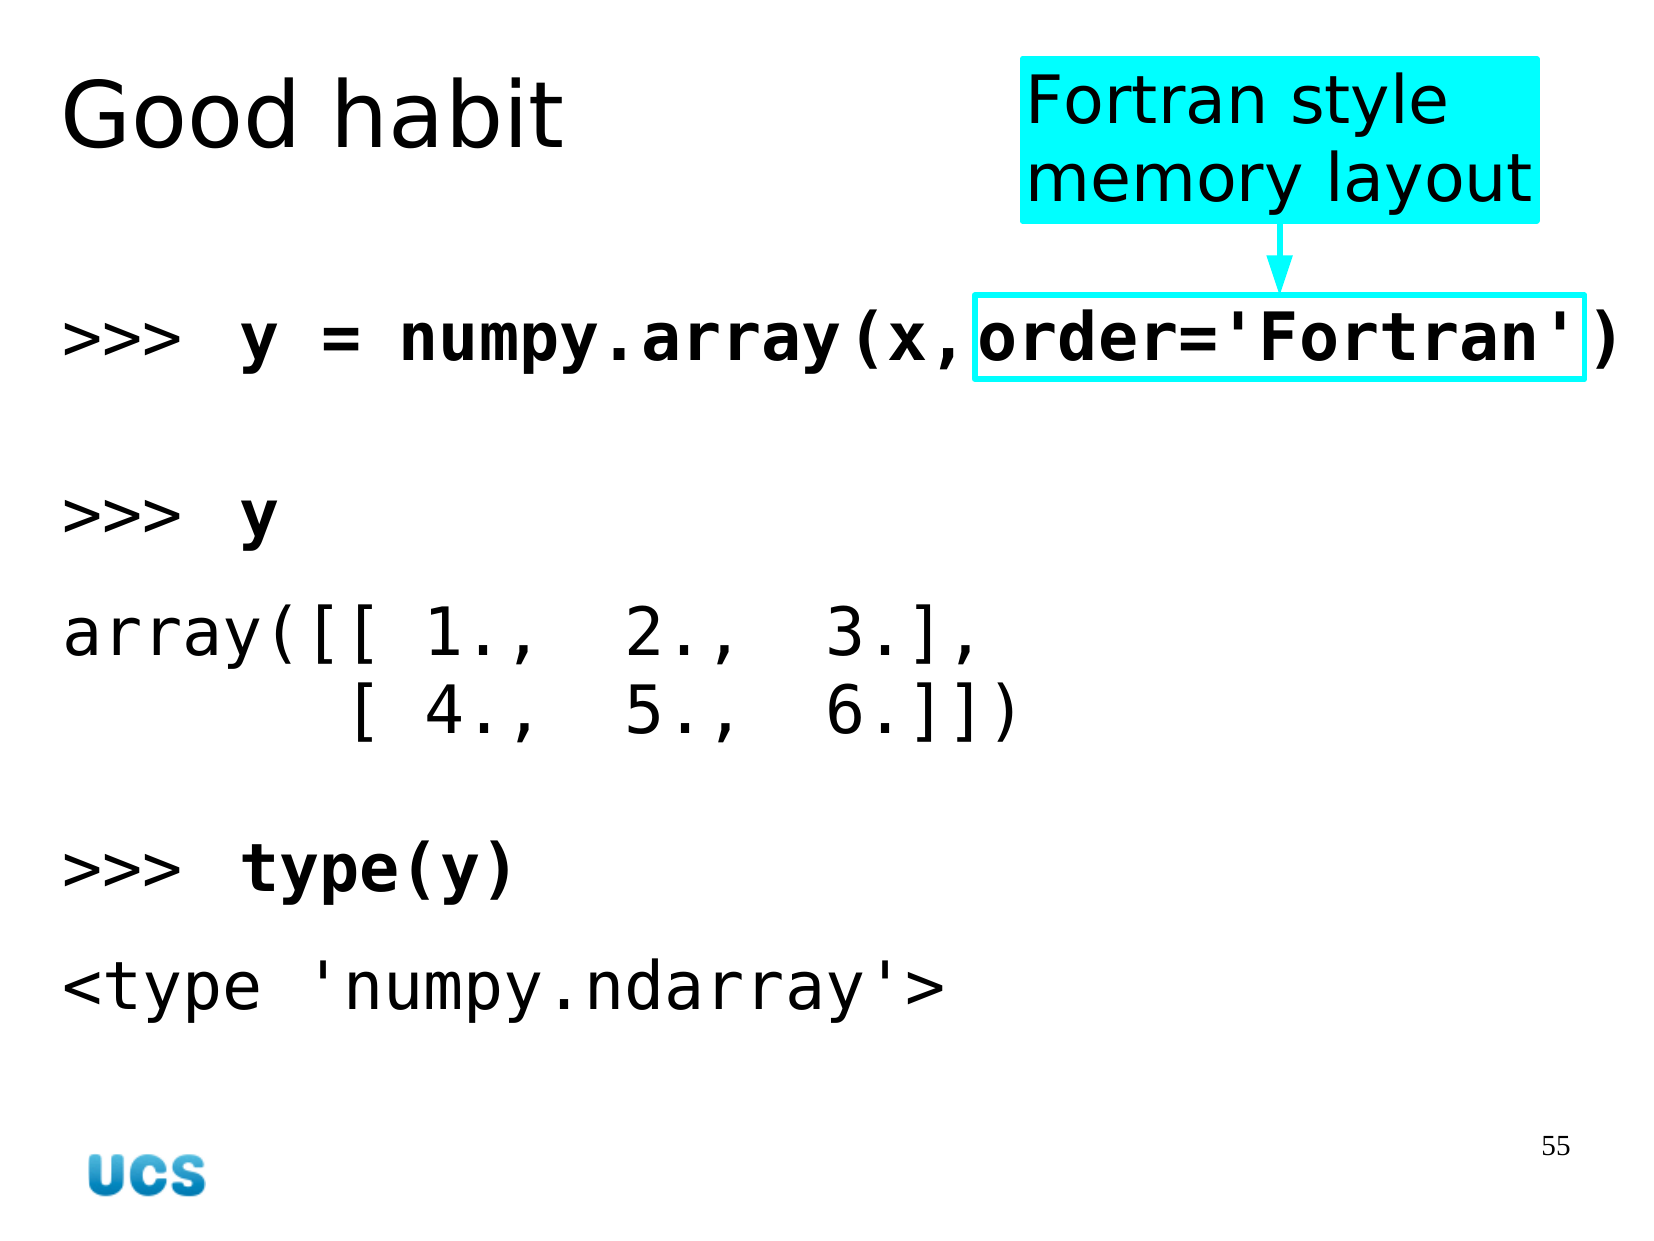

Good habit
Fortran style
memory layout
>>>
y
=
numpy
.
array
(x,
order='Fortran'
)
>>>
y
array([[ 1., 2., 3.],
 [ 4., 5., 6.]])
>>>
type(y)
<type 'numpy.ndarray'>
55